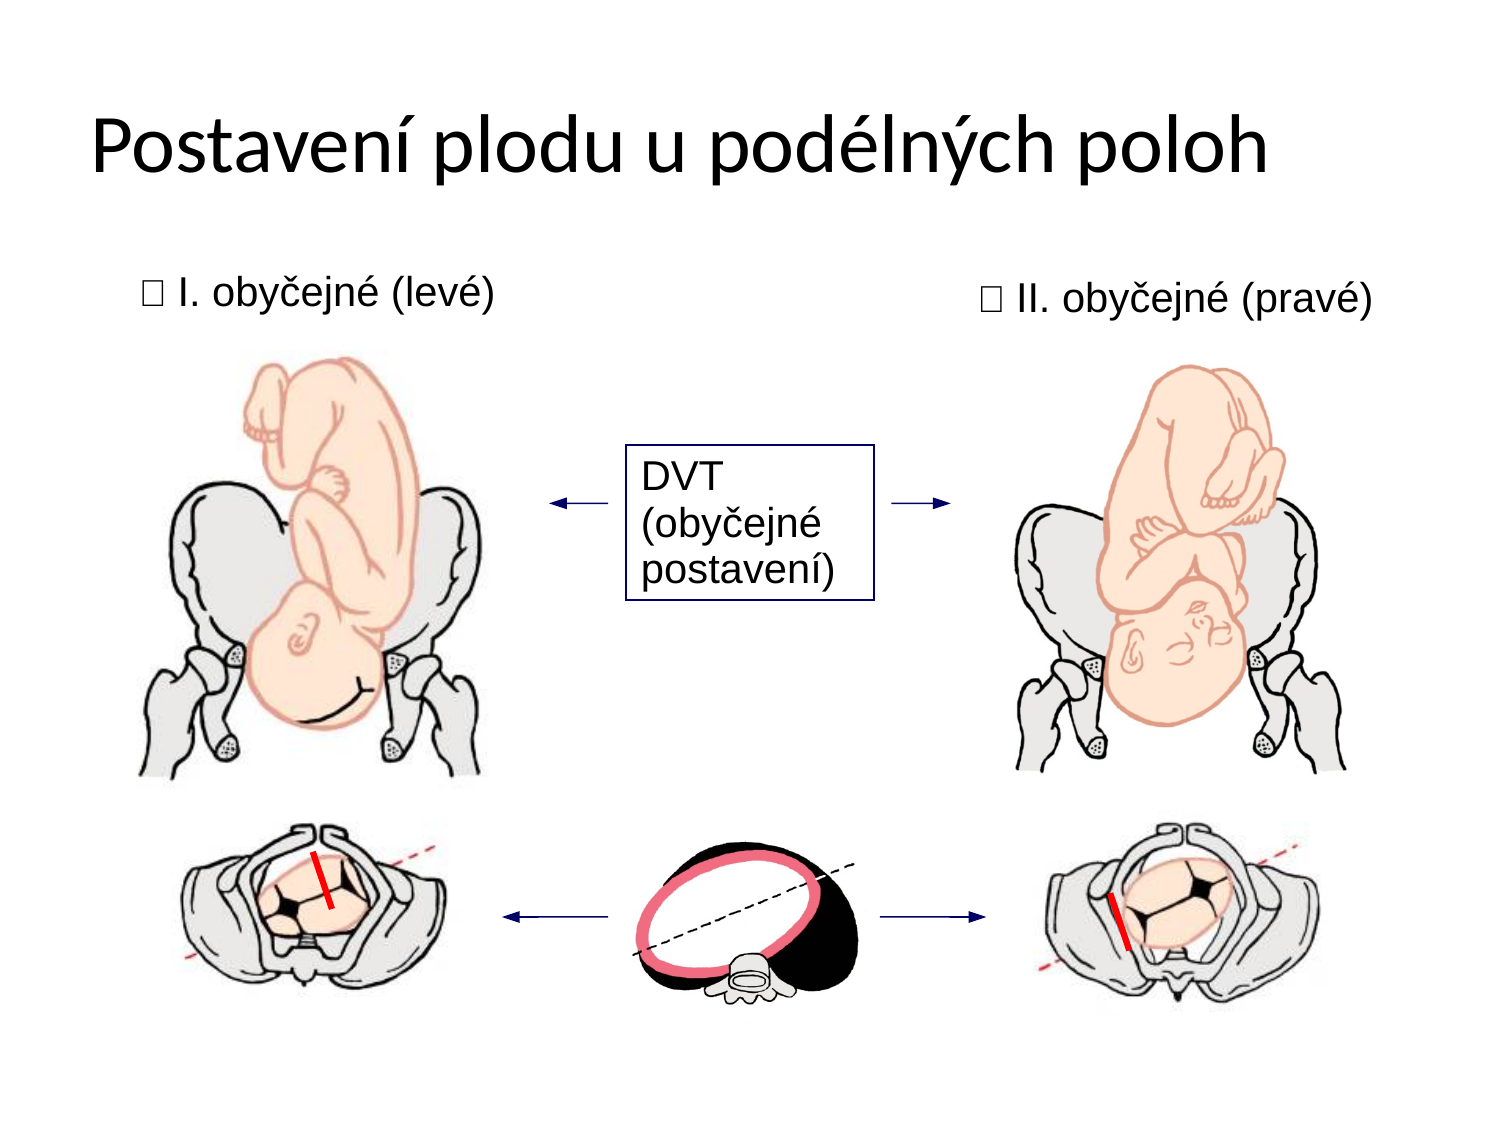

# Postavení plodu u podélných poloh
 I. obyčejné (levé)
 II. obyčejné (pravé)
DVT
(obyčejné postavení)